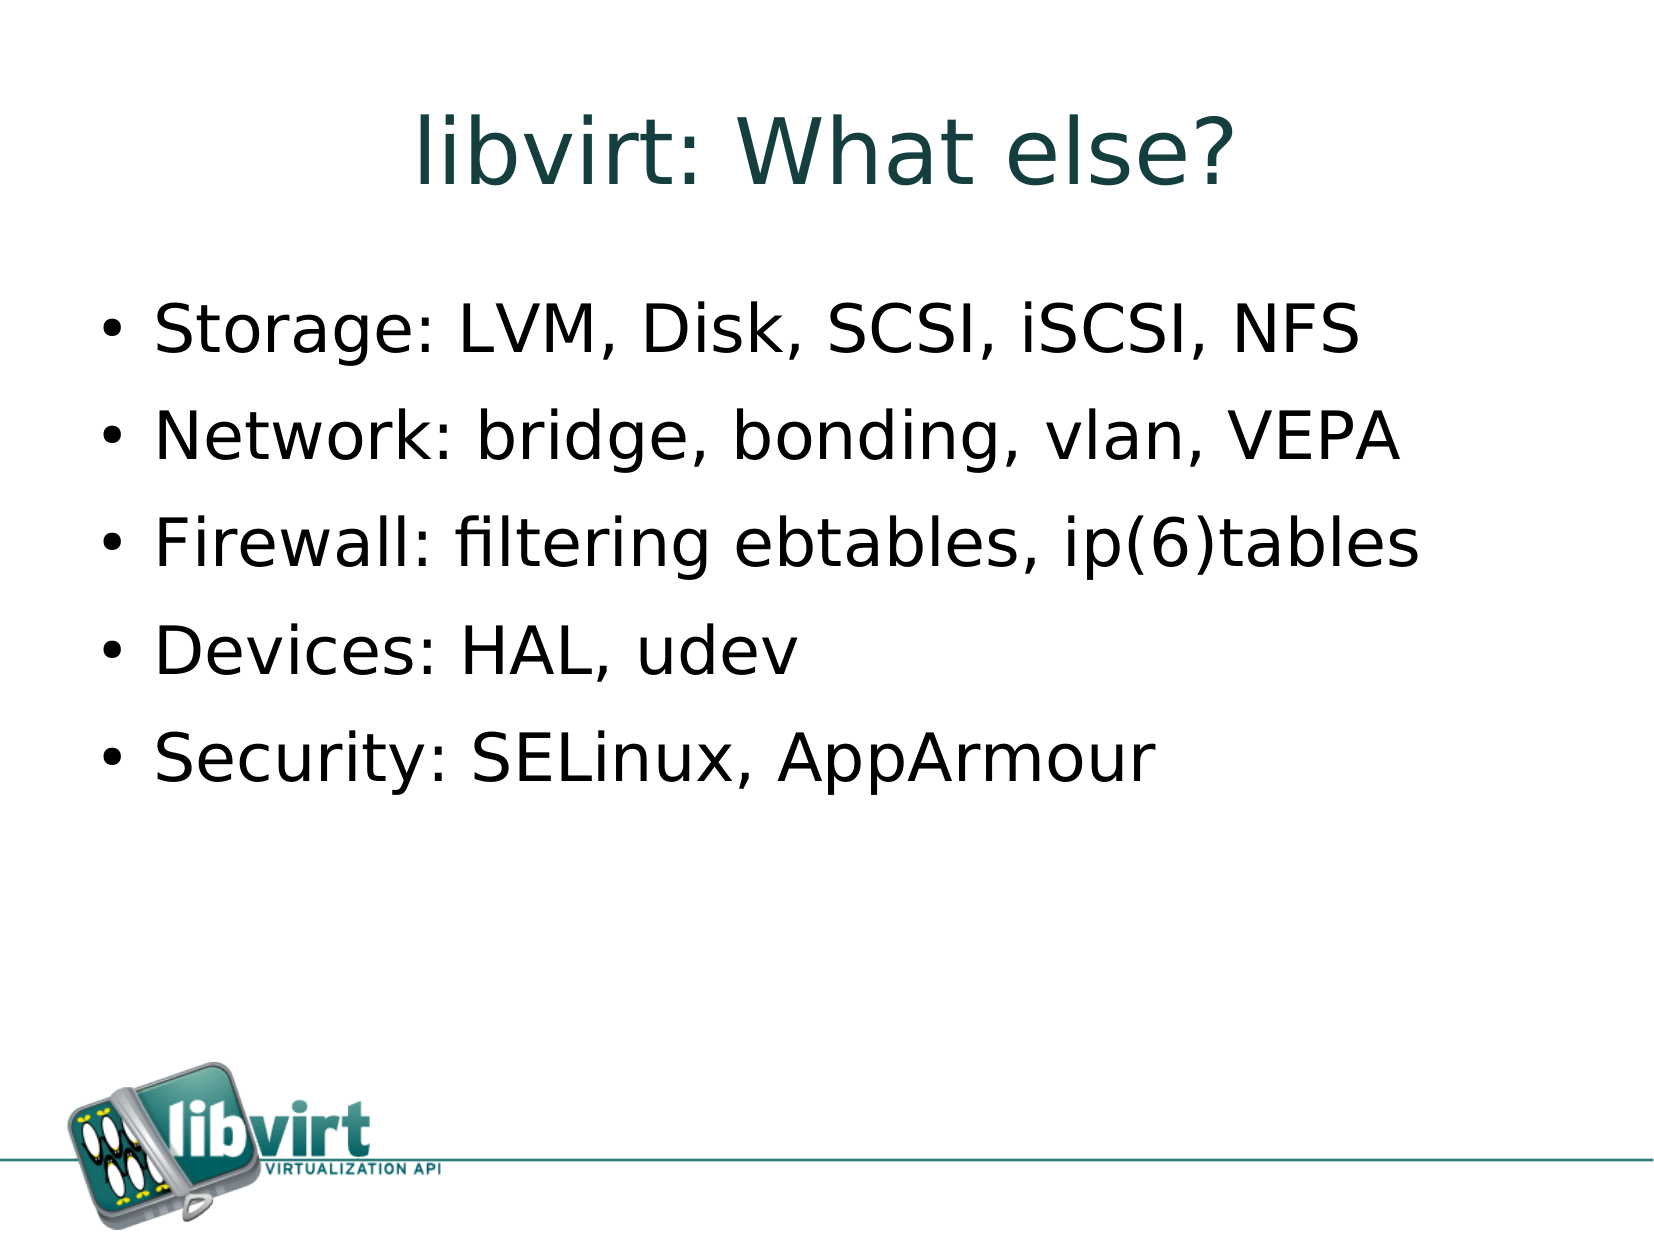

# libvirt: What else?
Storage: LVM, Disk, SCSI, iSCSI, NFS
Network: bridge, bonding, vlan, VEPA
Firewall: filtering ebtables, ip(6)tables
Devices: HAL, udev
Security: SELinux, AppArmour